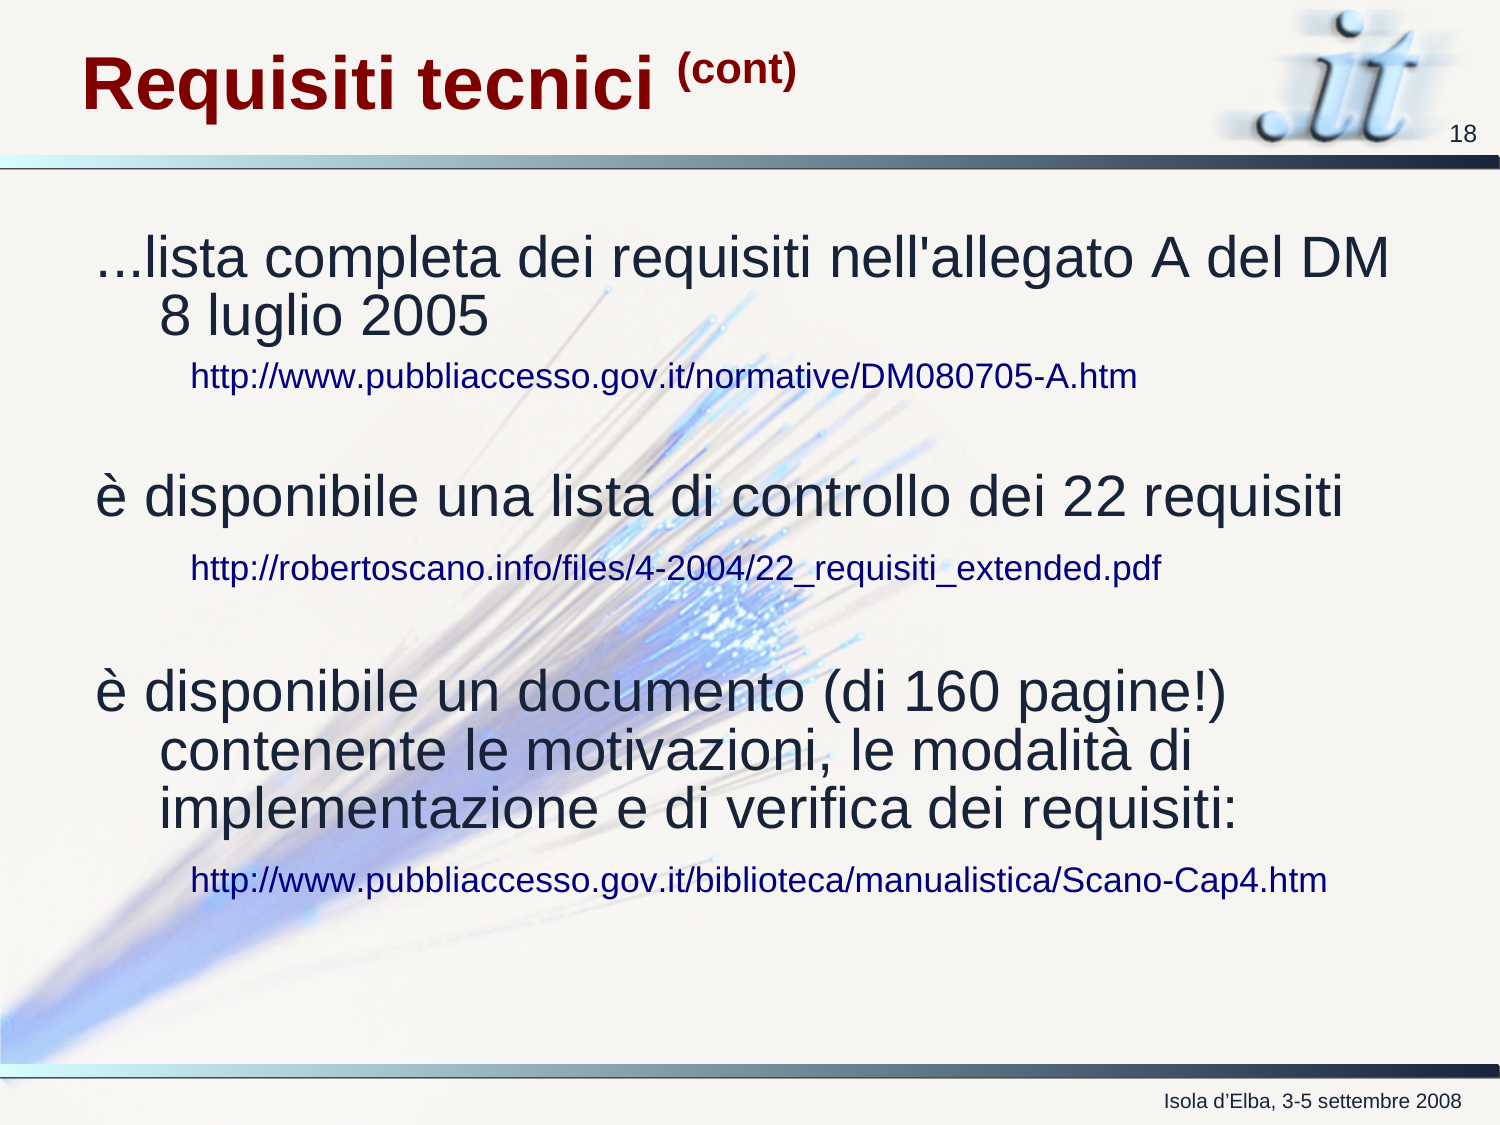

# Requisiti tecnici (cont)
...lista completa dei requisiti nell'allegato A del DM 8 luglio 2005
http://www.pubbliaccesso.gov.it/normative/DM080705-A.htm
è disponibile una lista di controllo dei 22 requisiti
http://robertoscano.info/files/4-2004/22_requisiti_extended.pdf
è disponibile un documento (di 160 pagine!) contenente le motivazioni, le modalità di implementazione e di verifica dei requisiti:
http://www.pubbliaccesso.gov.it/biblioteca/manualistica/Scano-Cap4.htm